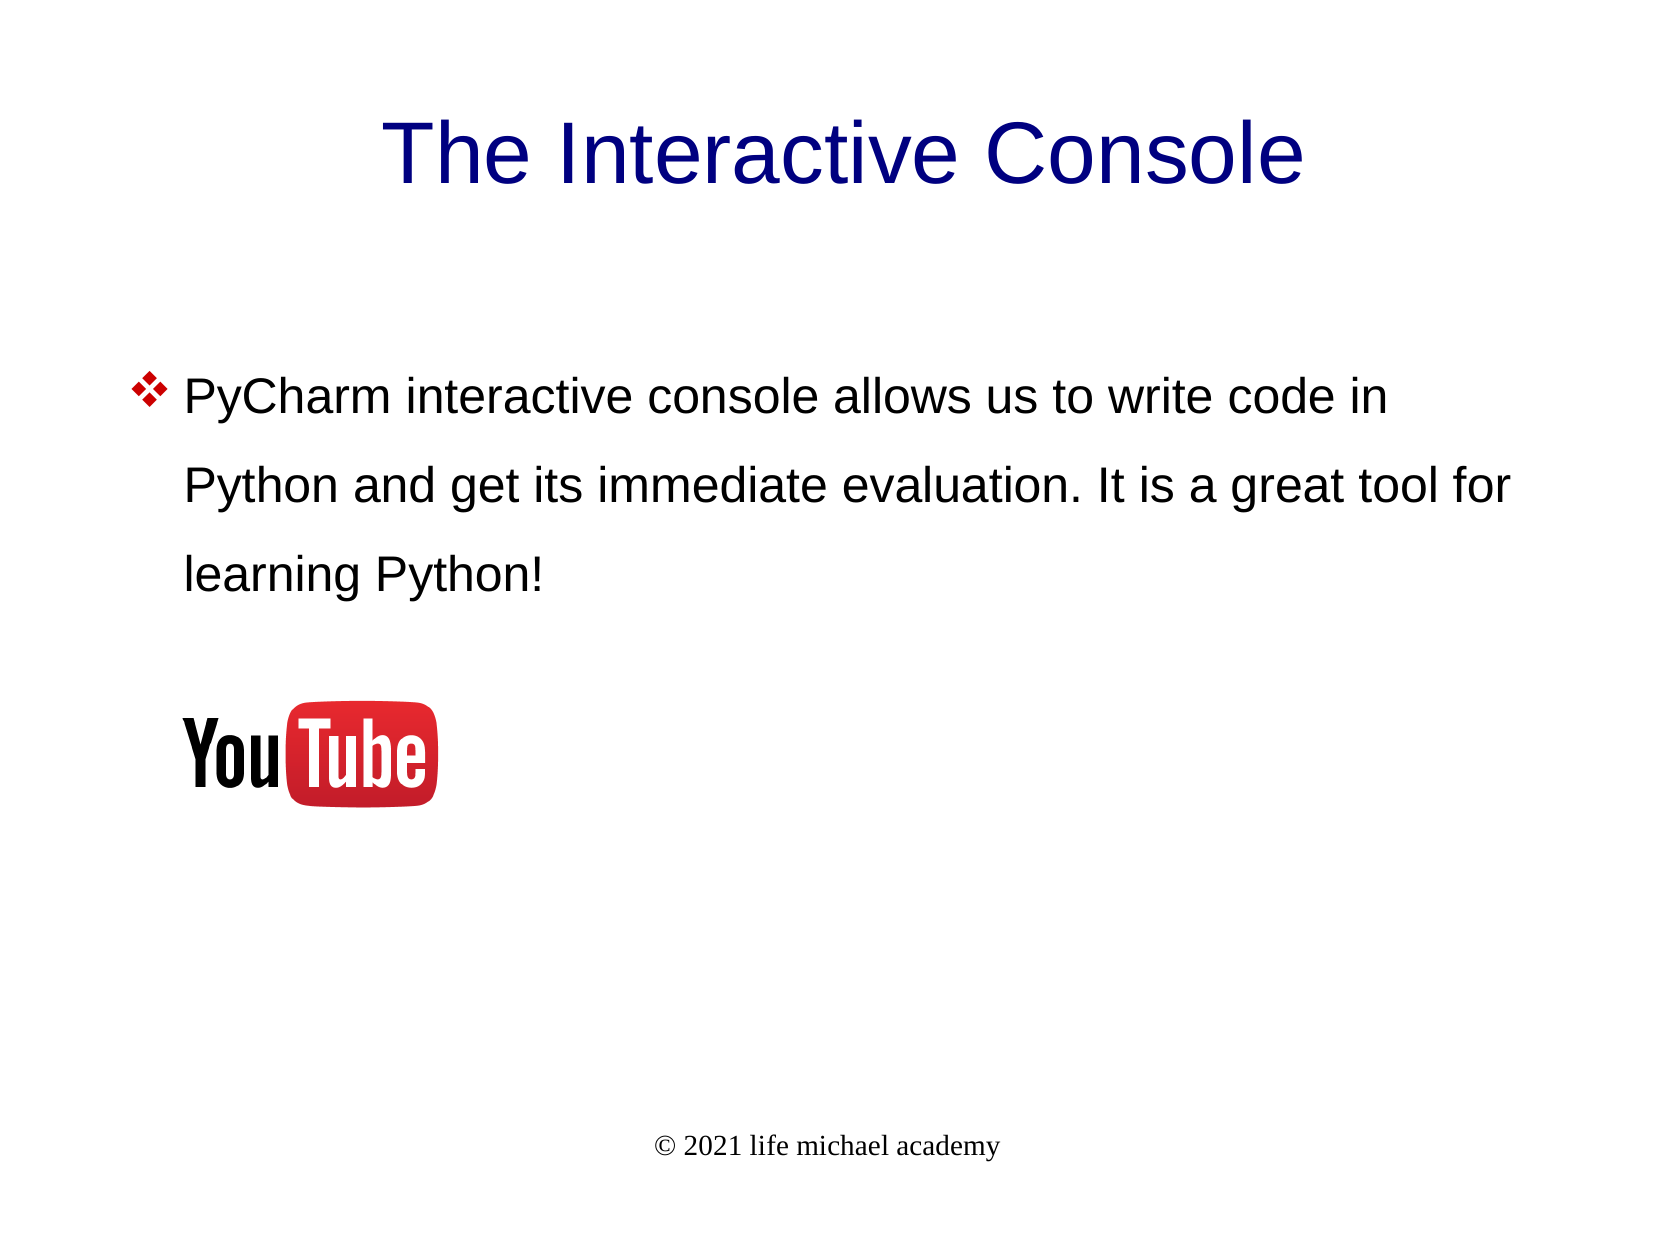

# The Interactive Console
PyCharm interactive console allows us to write code in Python and get its immediate evaluation. It is a great tool for learning Python!
© 2021 life michael academy